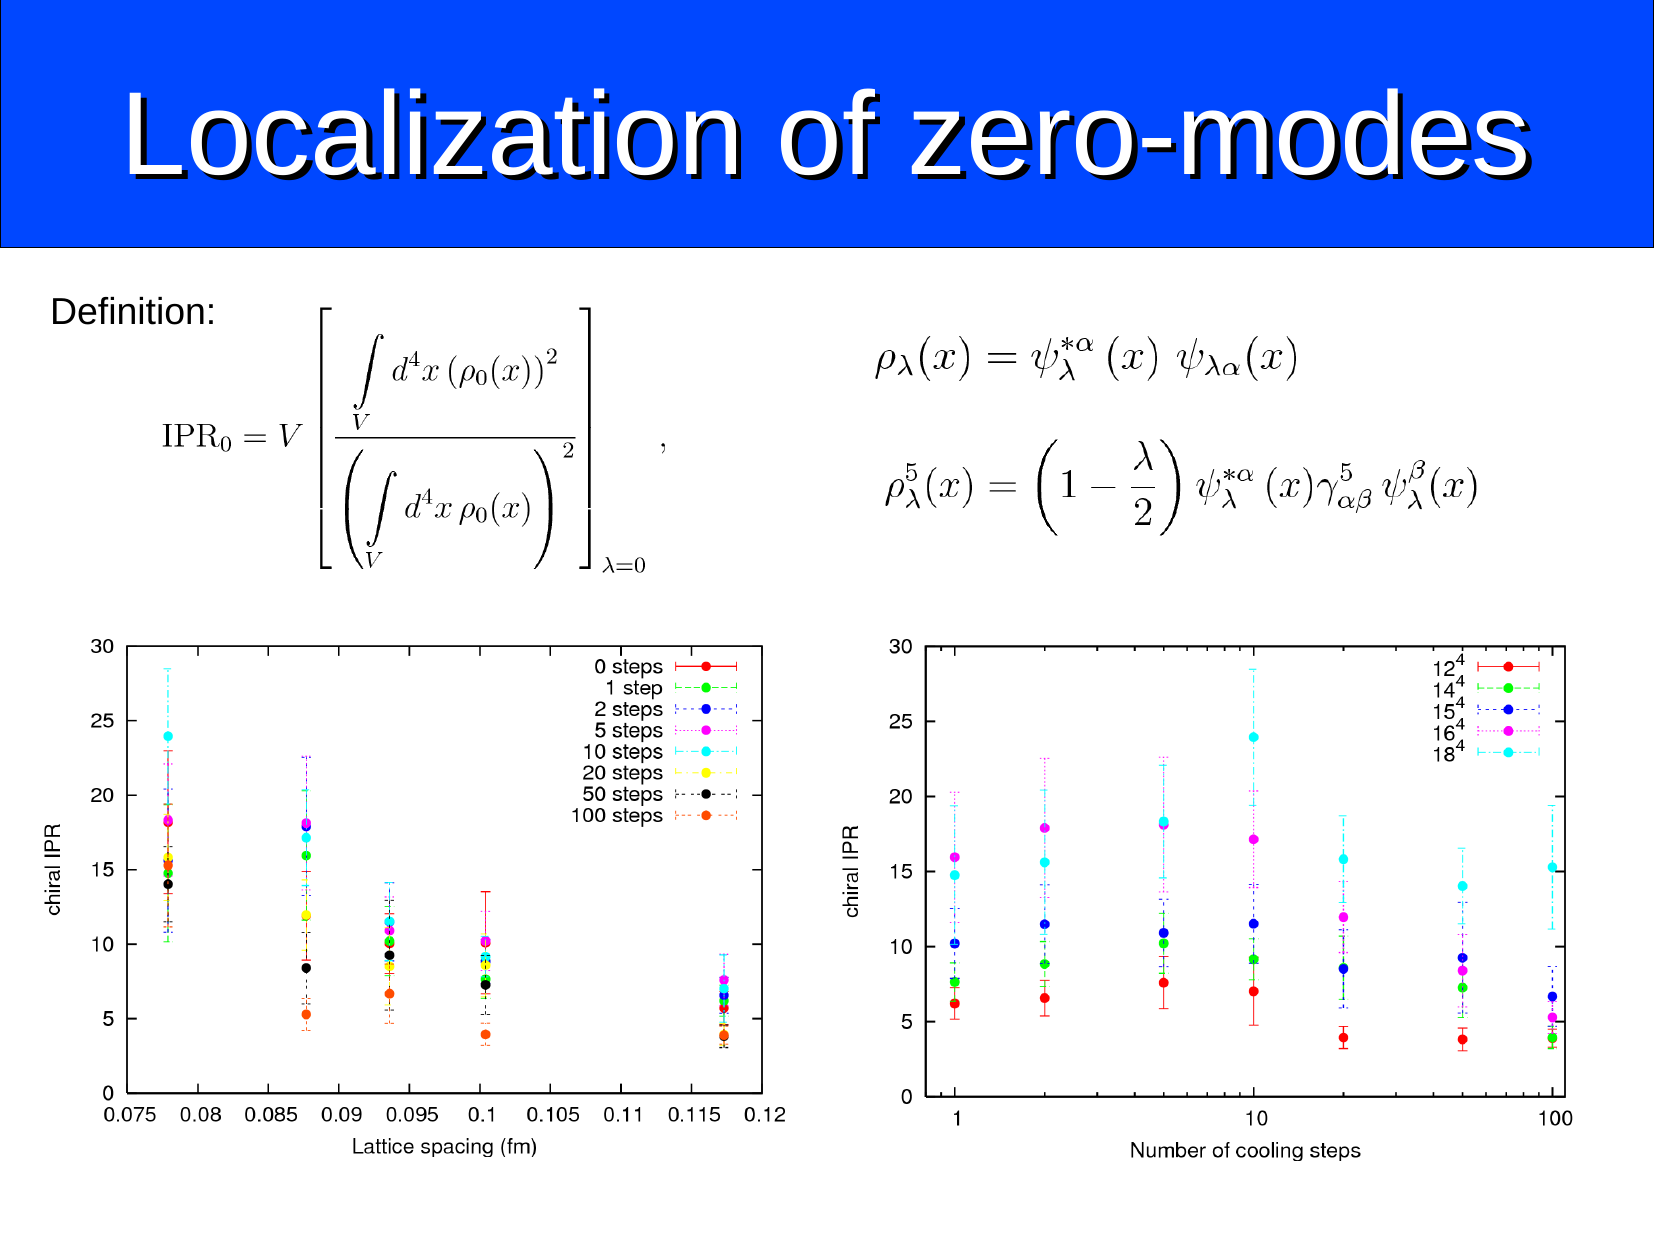

# Localization of zero-modes
Definition:
P.V. Buividovich, M.N. Chernodub, D.E. Kharzeev, T.K.,
 E.V. Luschevskaya, M.I. Polikarpov (2010)